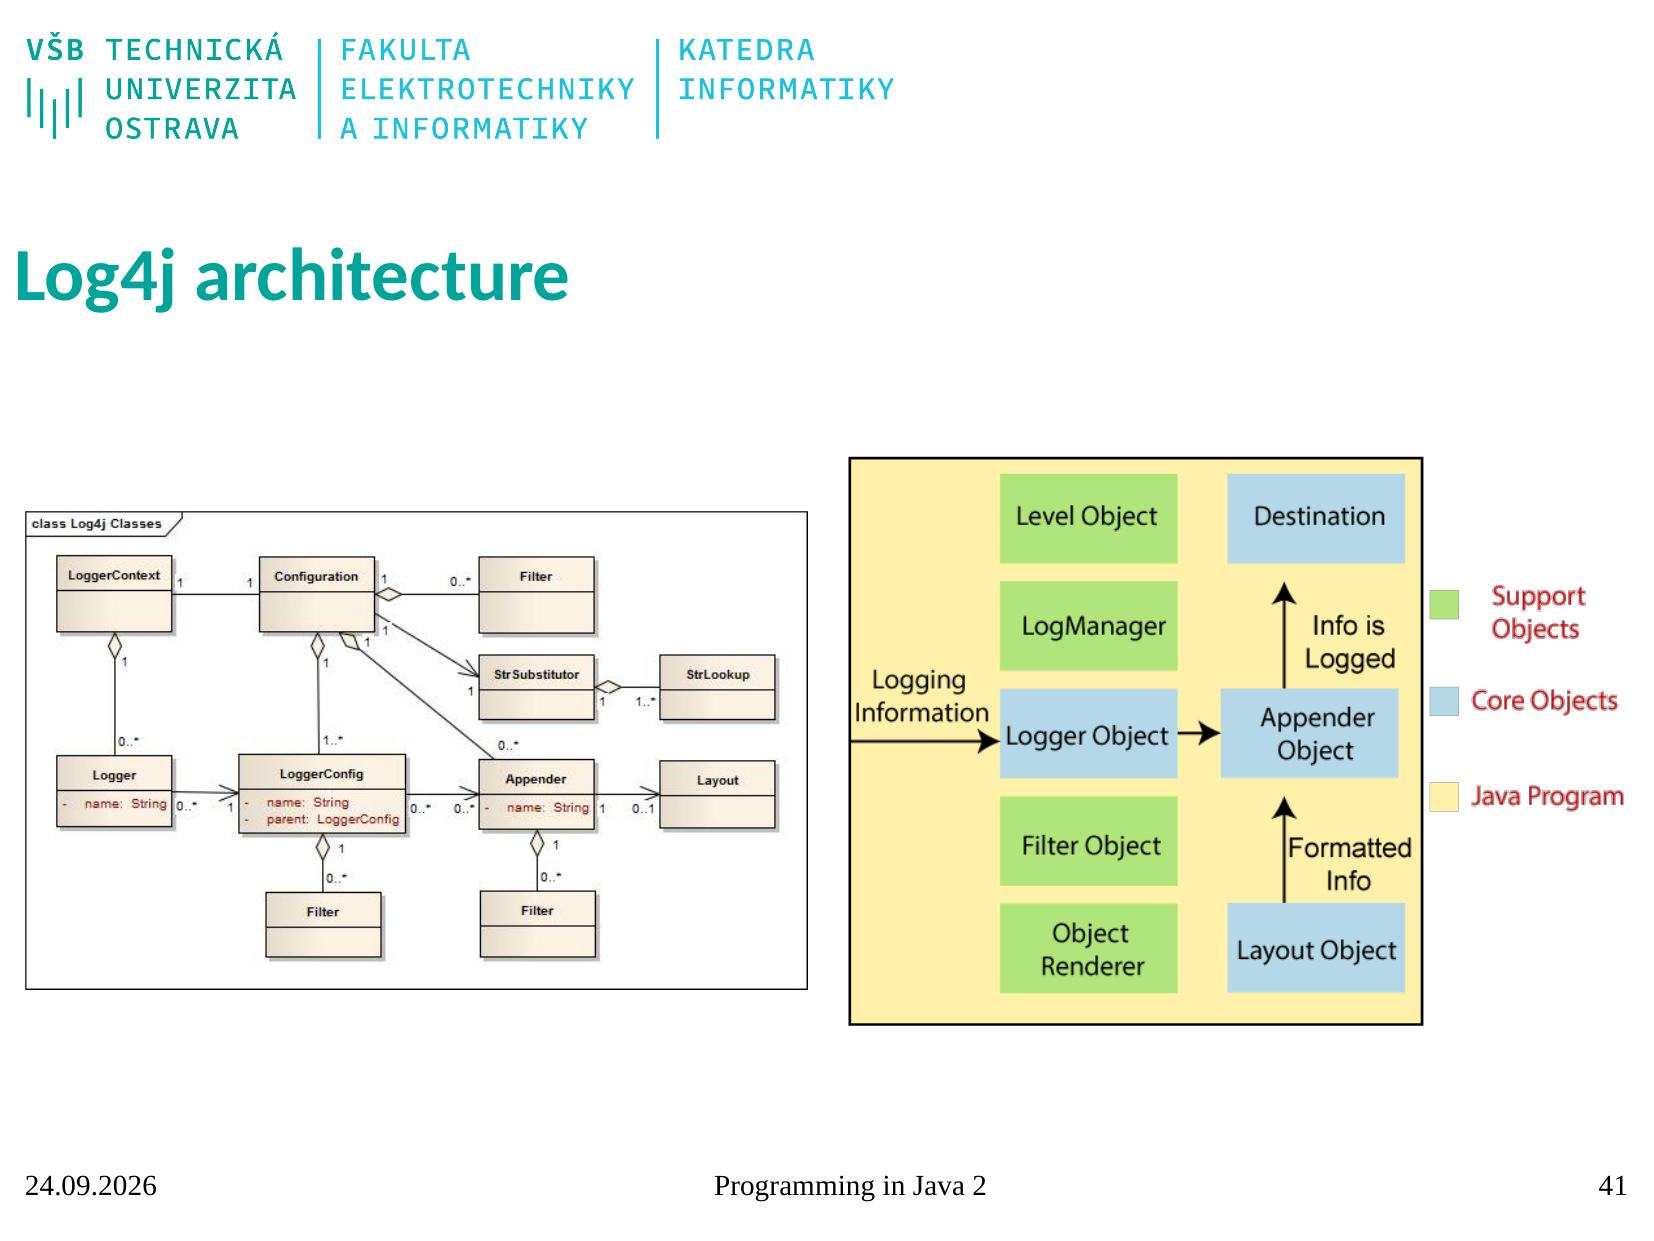

# Log4j architecture
Programming in Java 2
41